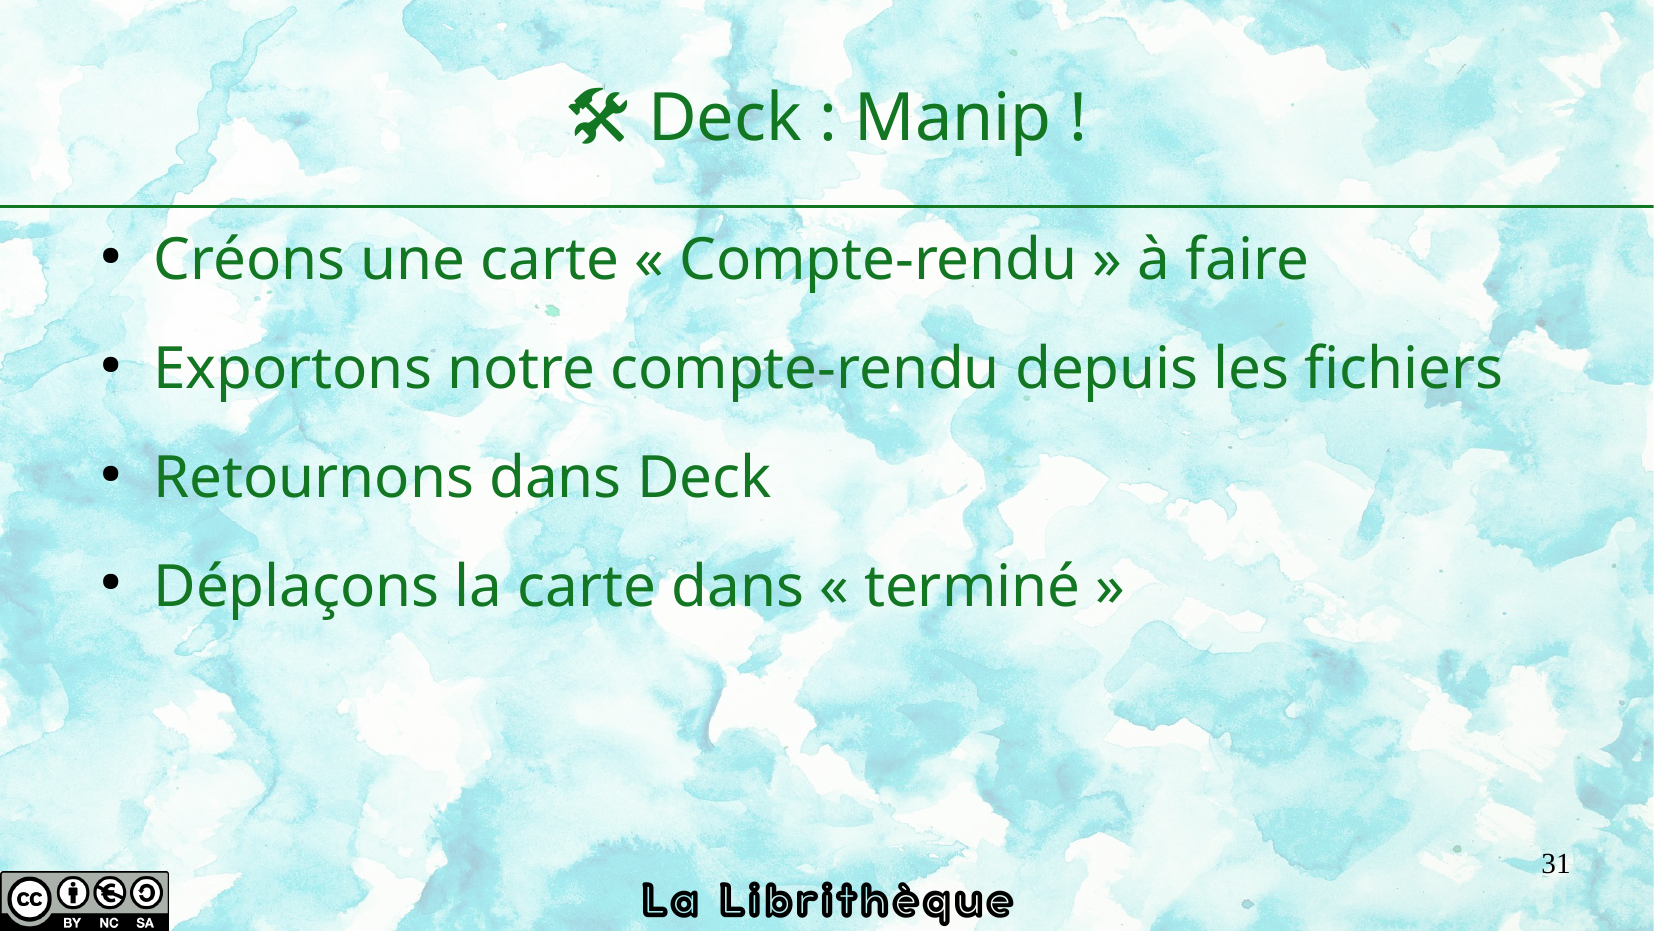

# 🛠 Deck : Manip !
Créons une carte « Compte-rendu » à faire
Exportons notre compte-rendu depuis les fichiers
Retournons dans Deck
Déplaçons la carte dans « terminé »
31